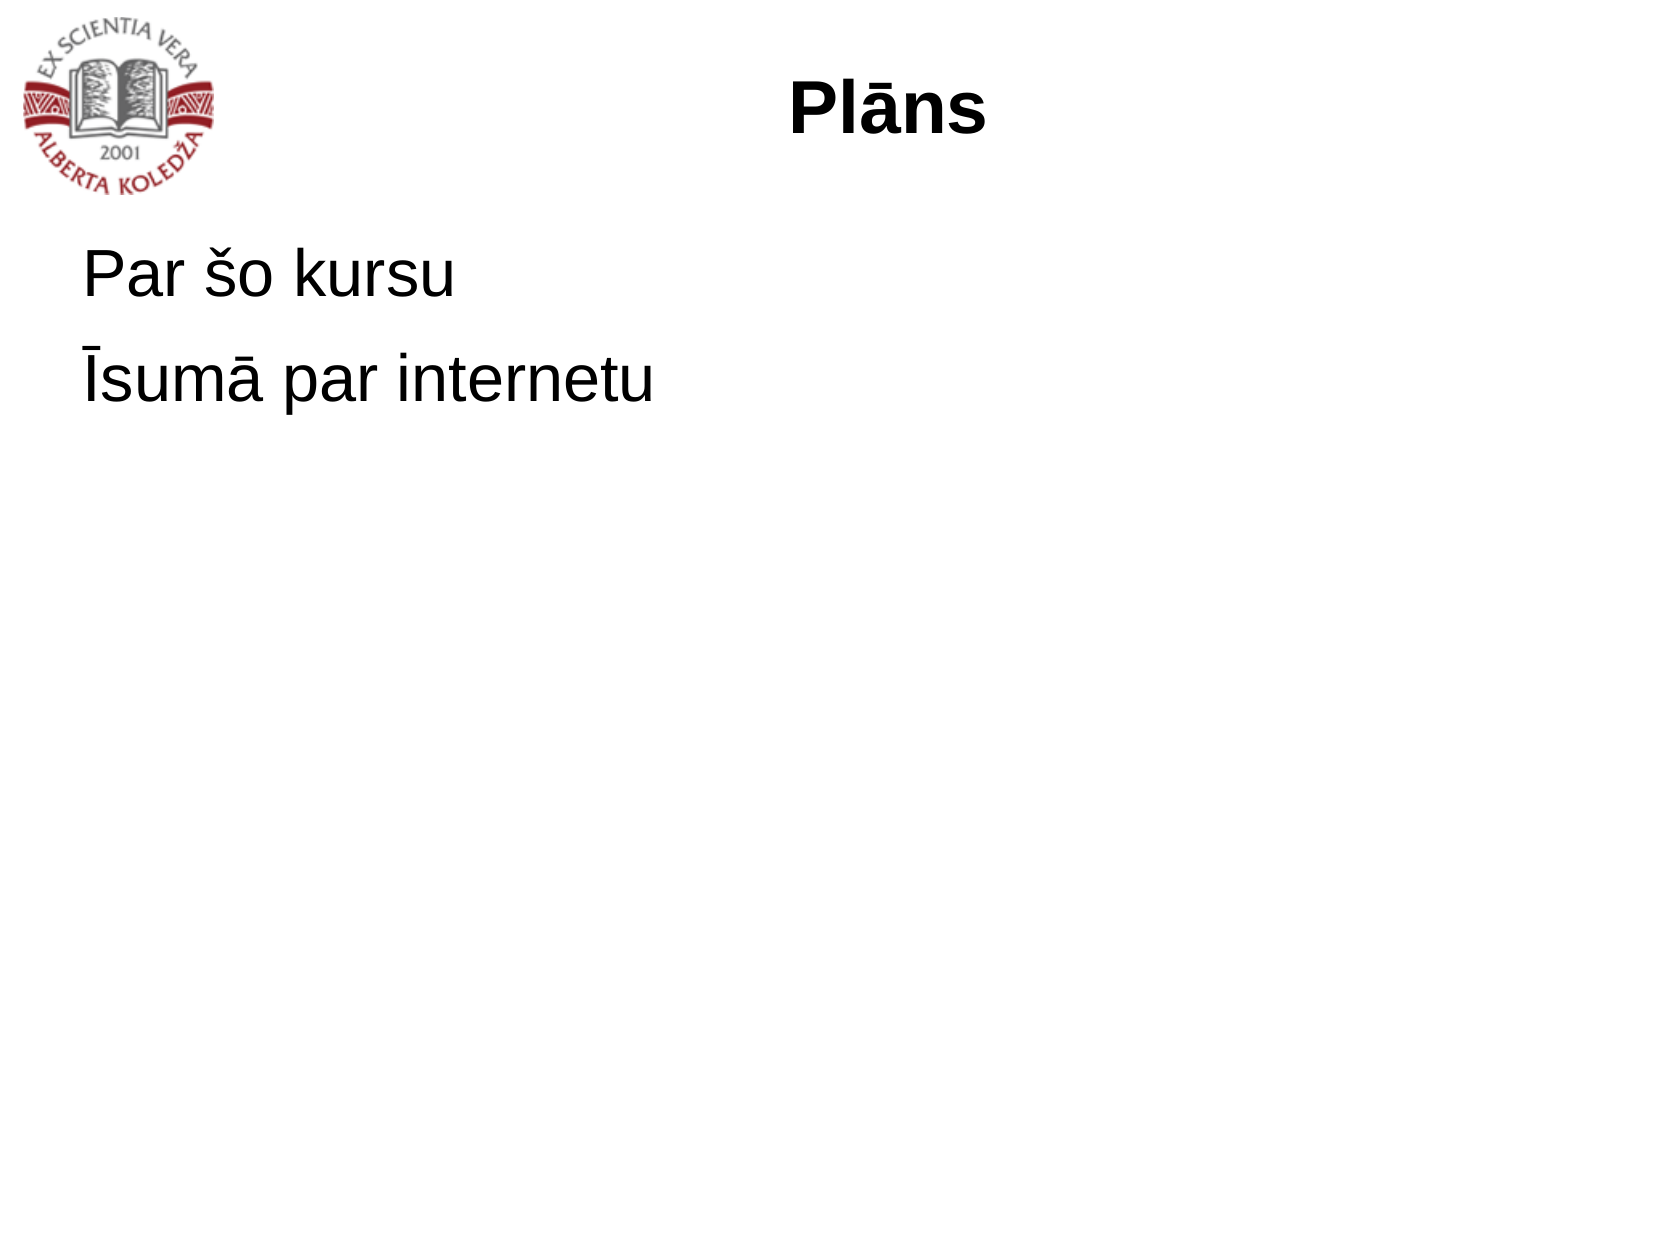

# Plāns
Par šo kursu
Īsumā par internetu